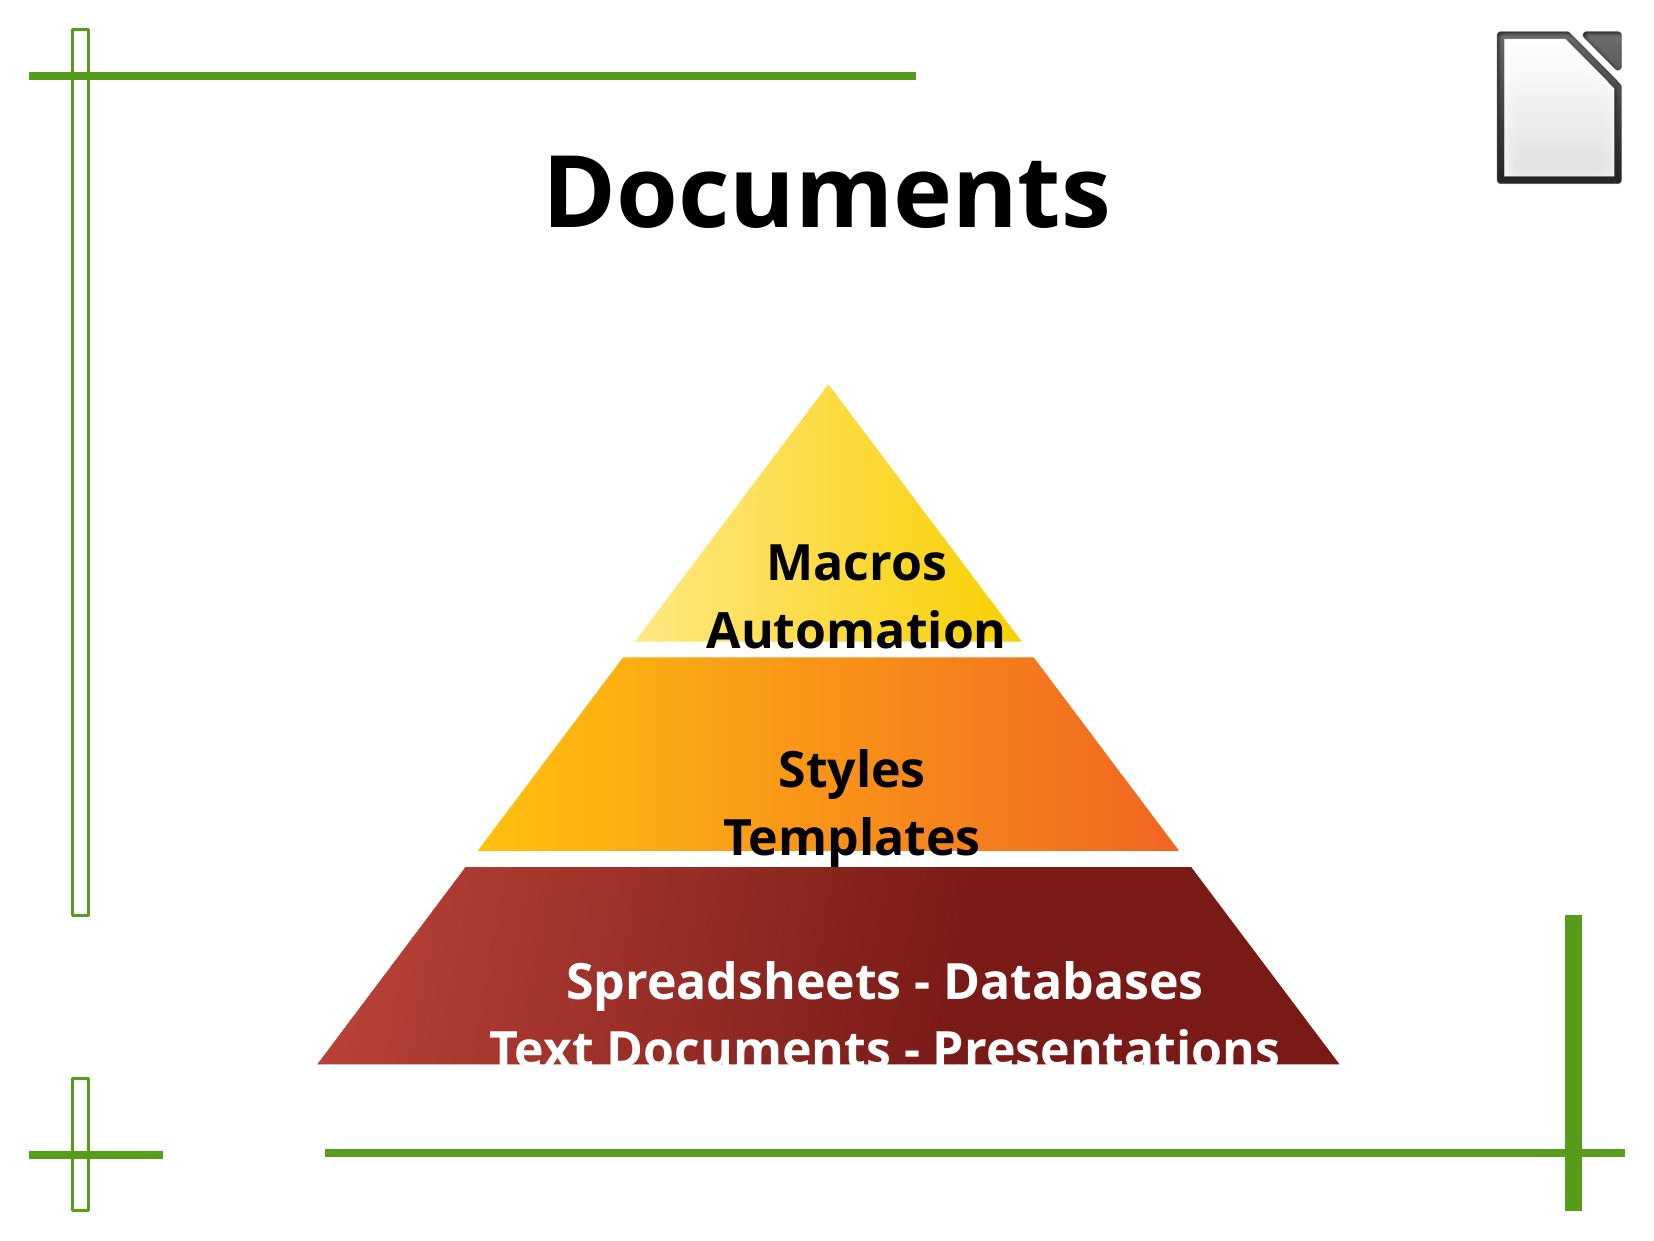

# Documents
Macros
Automation
Styles
Templates
Spreadsheets - Databases
Text Documents - Presentations